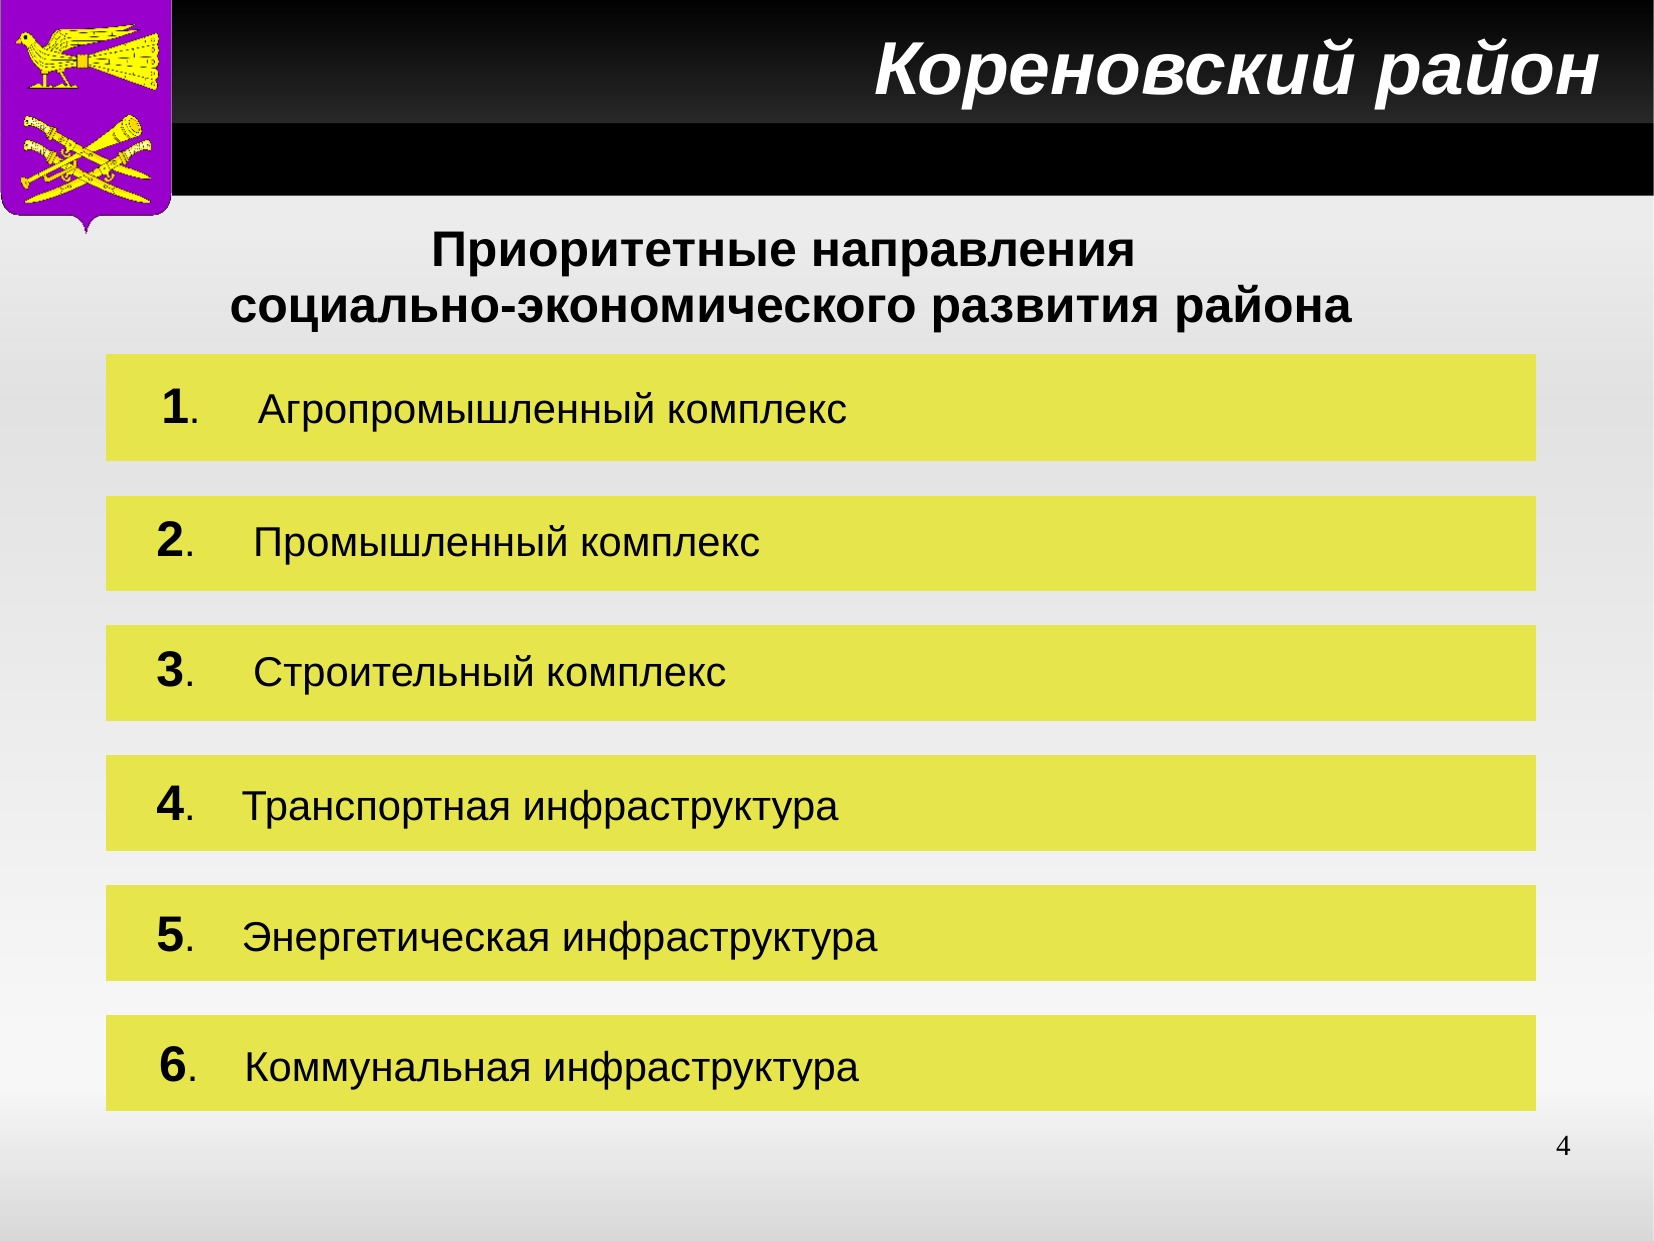

Кореновский район
Приоритетные направления
 социально-экономического развития района
 1. Агропромышленный комплекс
2. Промышленный комплекс
3. Строительный комплекс
4. Транспортная инфраструктура
5. Энергетическая инфраструктура
6. Коммунальная инфраструктура
4